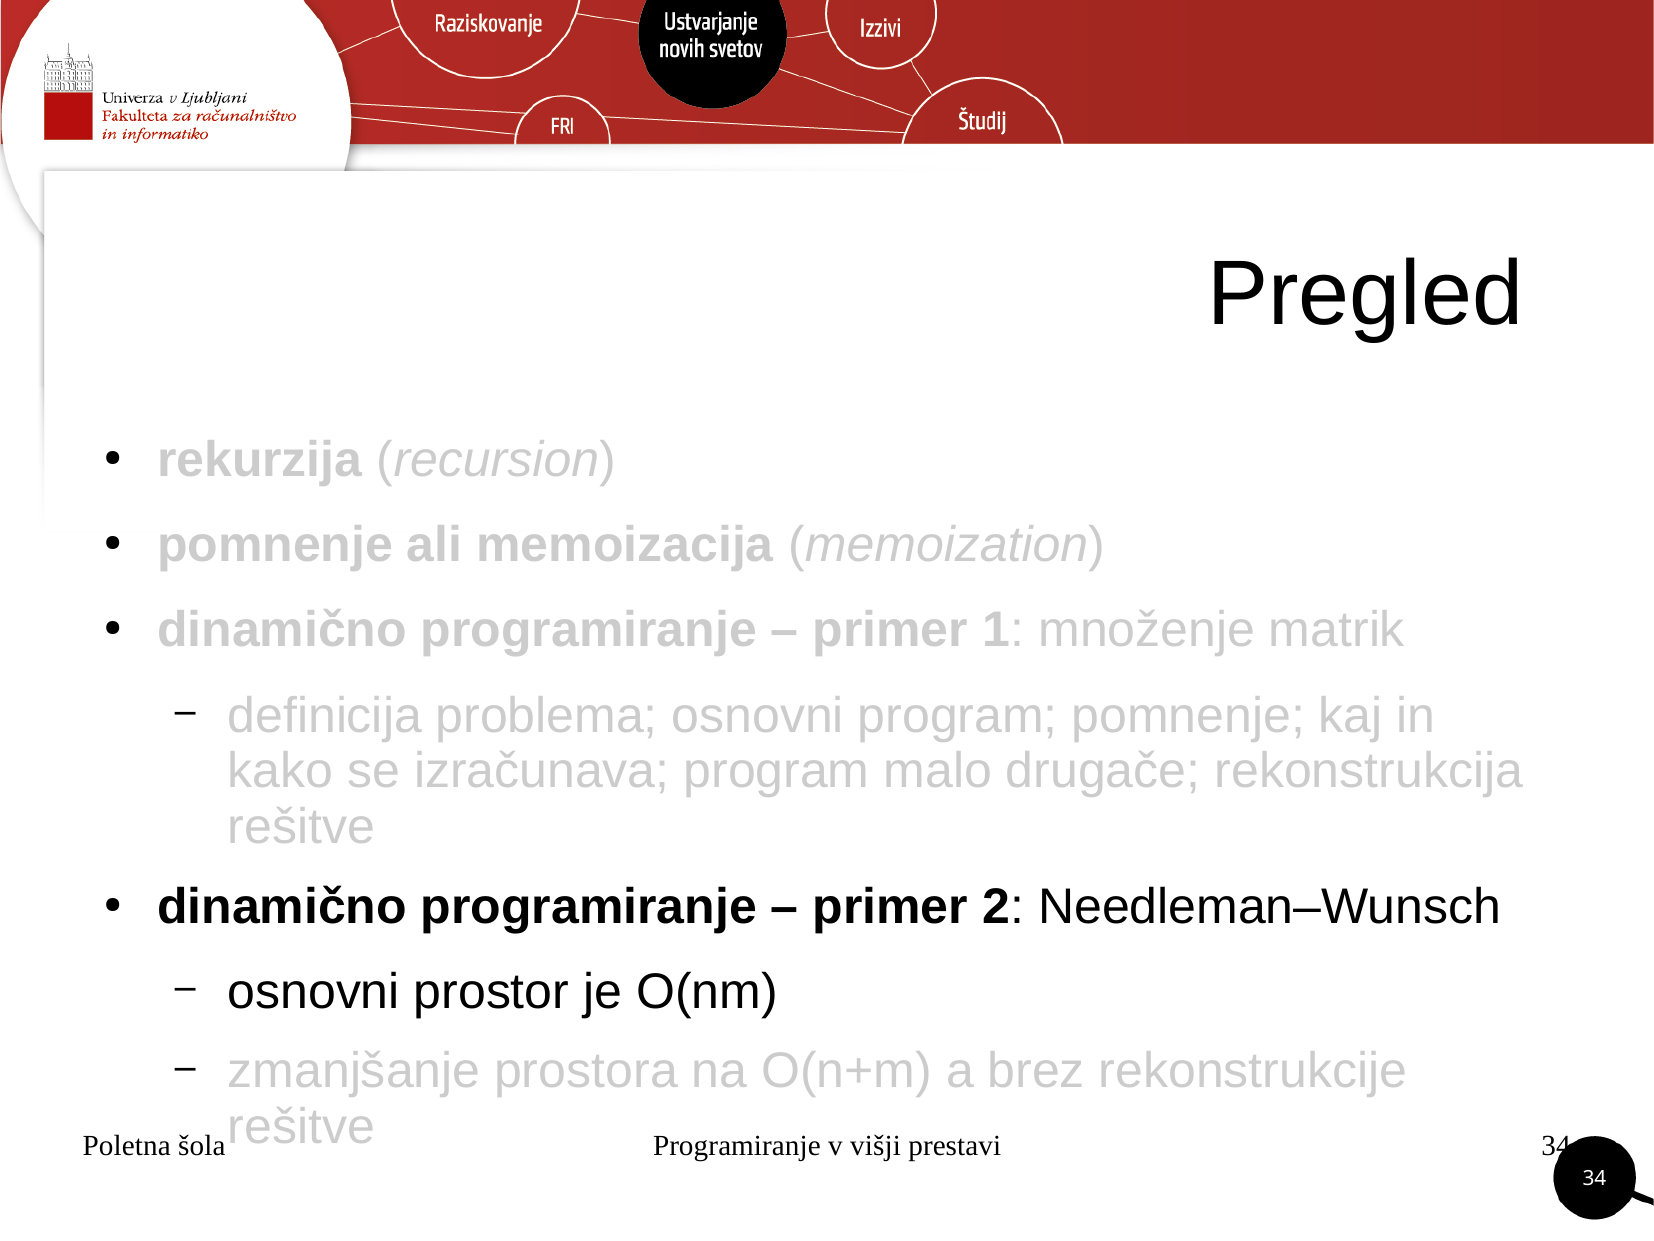

# Pregled
rekurzija (recursion)
pomnenje ali memoizacija (memoization)
dinamično programiranje – primer 1: množenje matrik
definicija problema; osnovni program; pomnenje; kaj in kako se izračunava; program malo drugače; rekonstrukcija rešitve
dinamično programiranje – primer 2: Needleman–Wunsch
osnovni prostor je O(nm)
zmanjšanje prostora na O(n+m) a brez rekonstrukcije rešitve
Poletna šola
Programiranje v višji prestavi
34